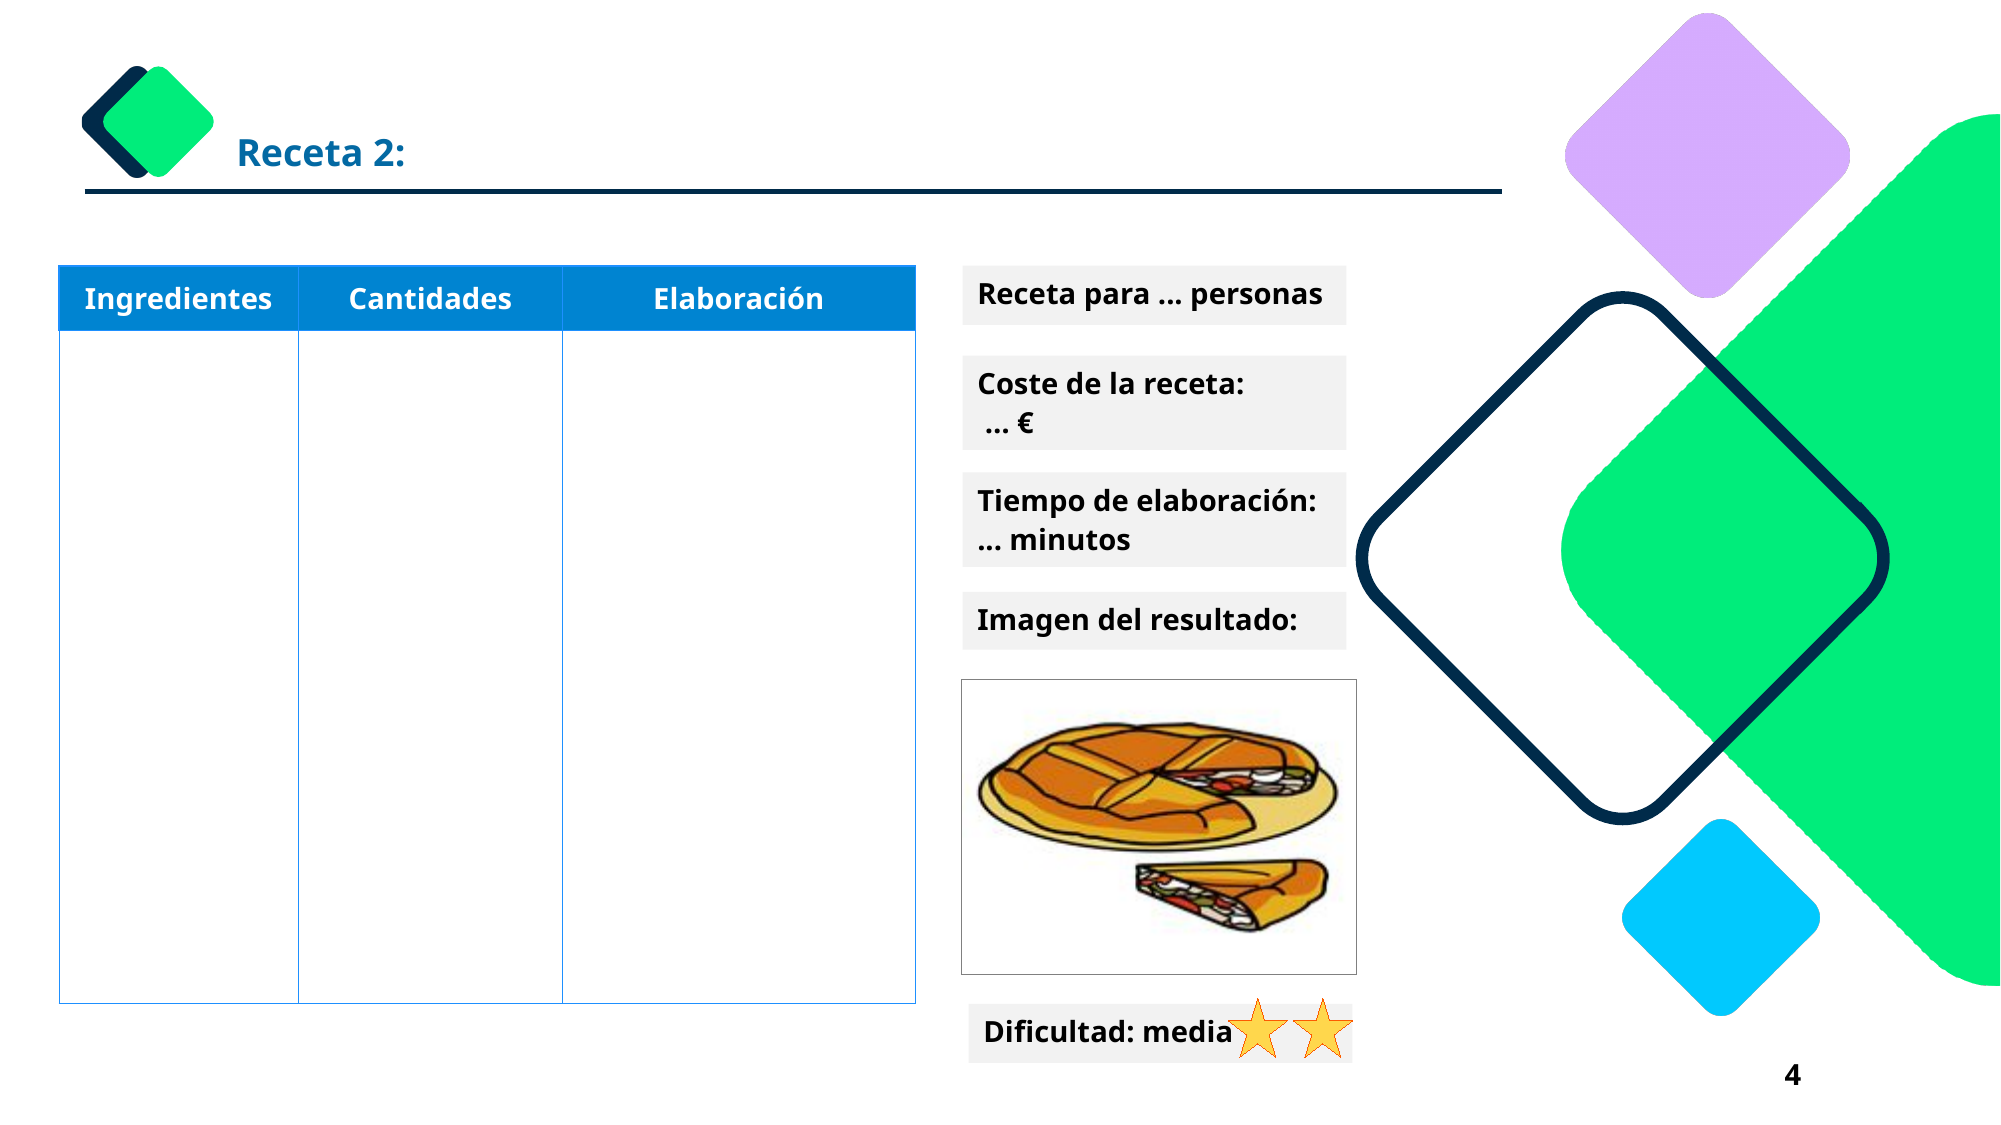

# Receta 2:
Receta para ... personas
| Ingredientes | Cantidades | Elaboración |
| --- | --- | --- |
| | | |
Coste de la receta:
 … €
Tiempo de elaboración:
... minutos
Imagen del resultado:
Dificultad: media